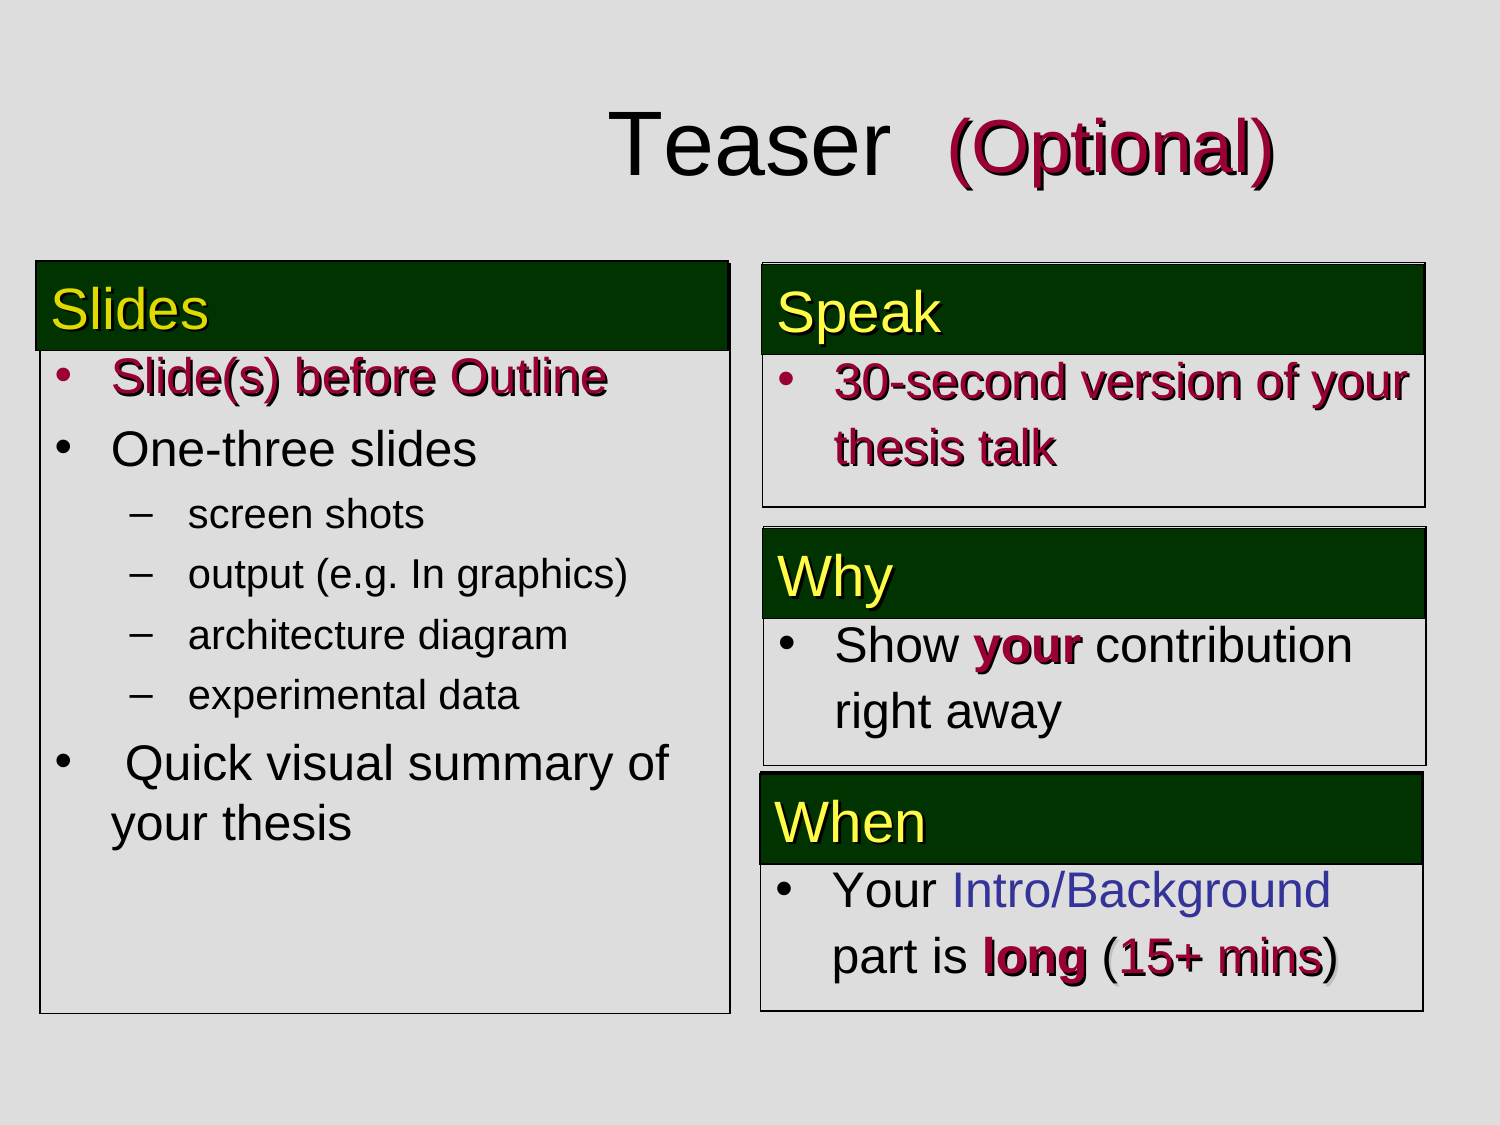

# Teaser
(Optional)
Slides
30-second version of your thesis talk
Slide(s) before Outline
One-three slides
 screen shots
 output (e.g. In graphics)
 architecture diagram
 experimental data
 Quick visual summary of your thesis
Speak
Show your contribution right away
Why
Your Intro/Background part is long (15+ mins)
When